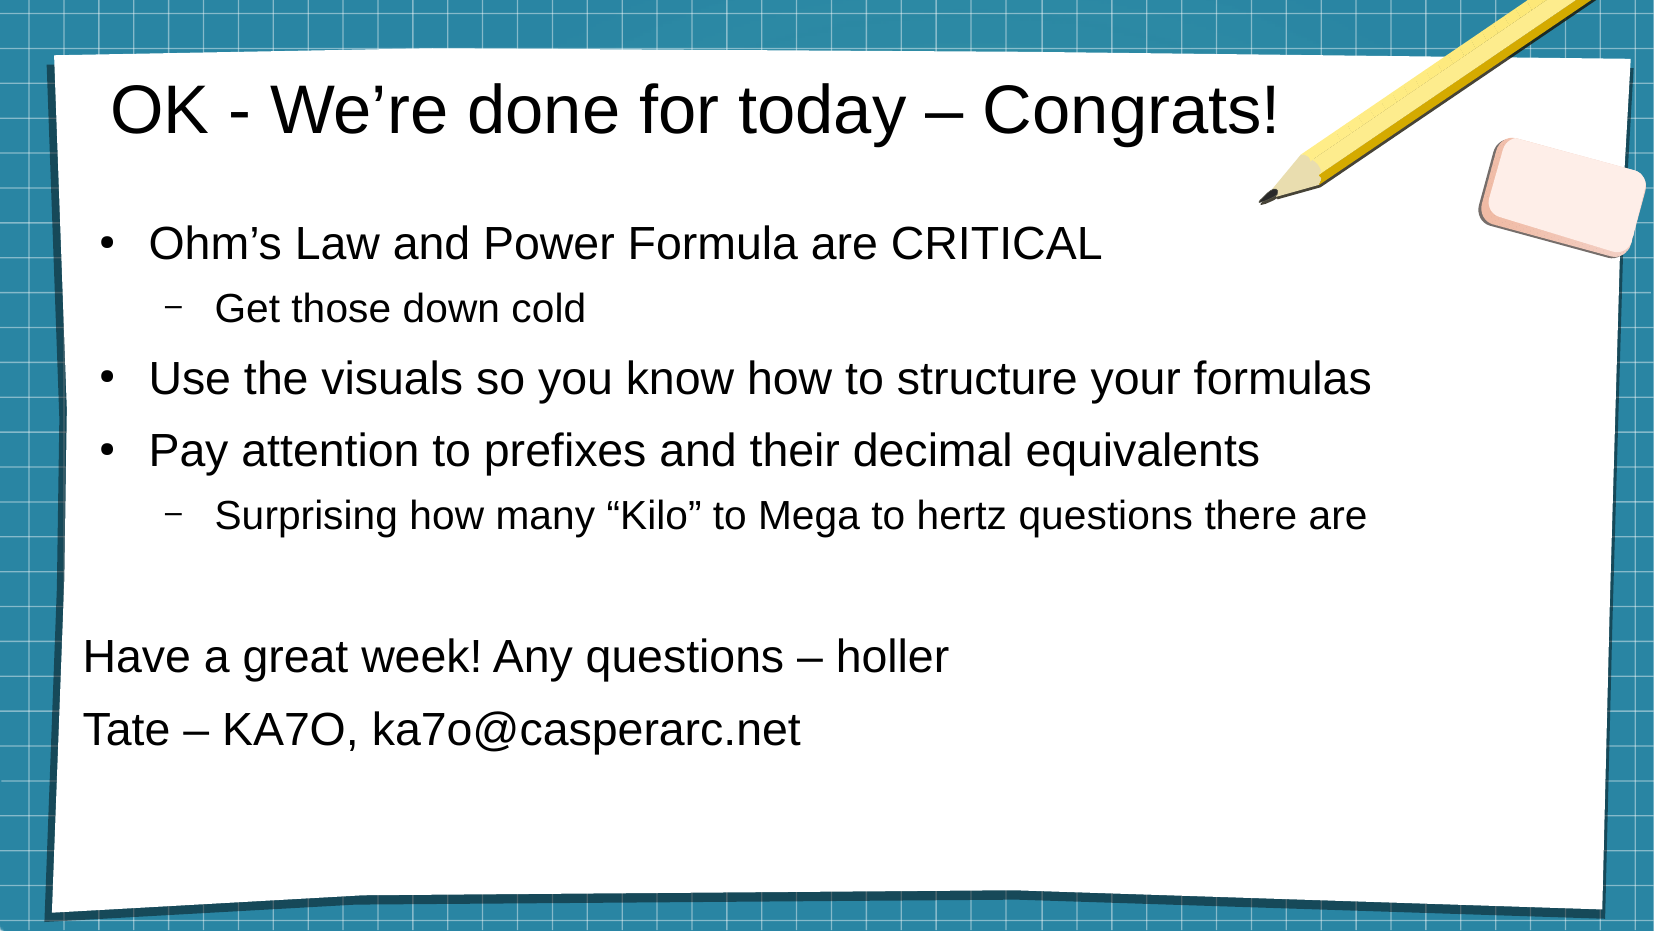

# OK - We’re done for today – Congrats!
Ohm’s Law and Power Formula are CRITICAL
Get those down cold
Use the visuals so you know how to structure your formulas
Pay attention to prefixes and their decimal equivalents
Surprising how many “Kilo” to Mega to hertz questions there are
Have a great week! Any questions – holler
Tate – KA7O, ka7o@casperarc.net